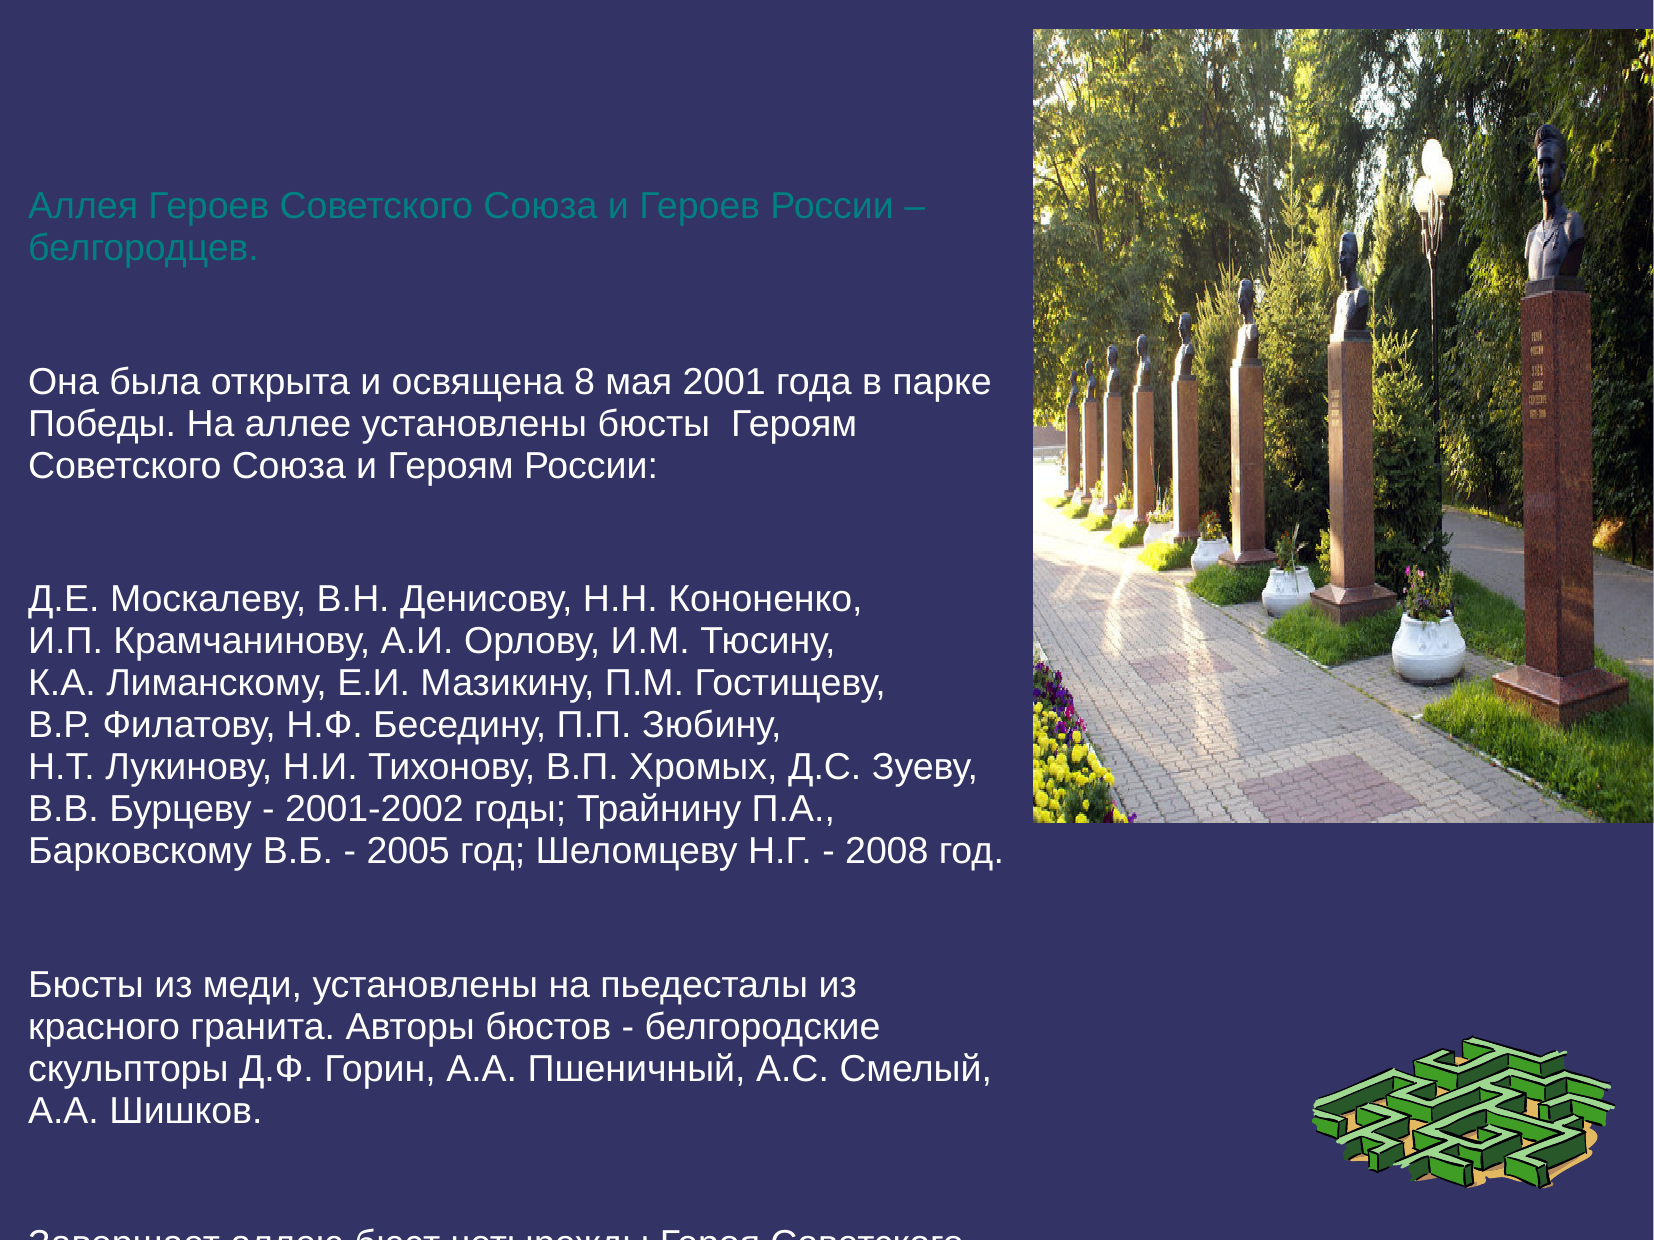

#
Аллея Героев Советского Союза и Героев России – белгородцев.
Она была открыта и освящена 8 мая 2001 года в парке Победы. На аллее установлены бюсты Героям Советского Союза и Героям России:
Д.Е. Москалеву, В.Н. Денисову, Н.Н. Кононенко, И.П. Крамчанинову, А.И. Орлову, И.М. Тюсину, К.А. Лиманскому, Е.И. Мазикину, П.М. Гостищеву, В.Р. Филатову, Н.Ф. Беседину, П.П. Зюбину, Н.Т. Лукинову, Н.И. Тихонову, В.П. Хромых, Д.С. Зуеву, В.В. Бурцеву - 2001-2002 годы; Трайнину П.А., Барковскому В.Б. - 2005 год; Шеломцеву Н.Г. - 2008 год.
Бюсты из меди, установлены на пьедесталы из красного гранита. Авторы бюстов - белгородские скульпторы Д.Ф. Горин, А.А. Пшеничный, А.С. Смелый, А.А. Шишков.
Завершает аллею бюст четырежды Героя Советского Союза, Маршала Советского Союза Г.К. Жукова. Бюст установлен в 1998 году. Автор - скульптор Д.Ф. Горин.